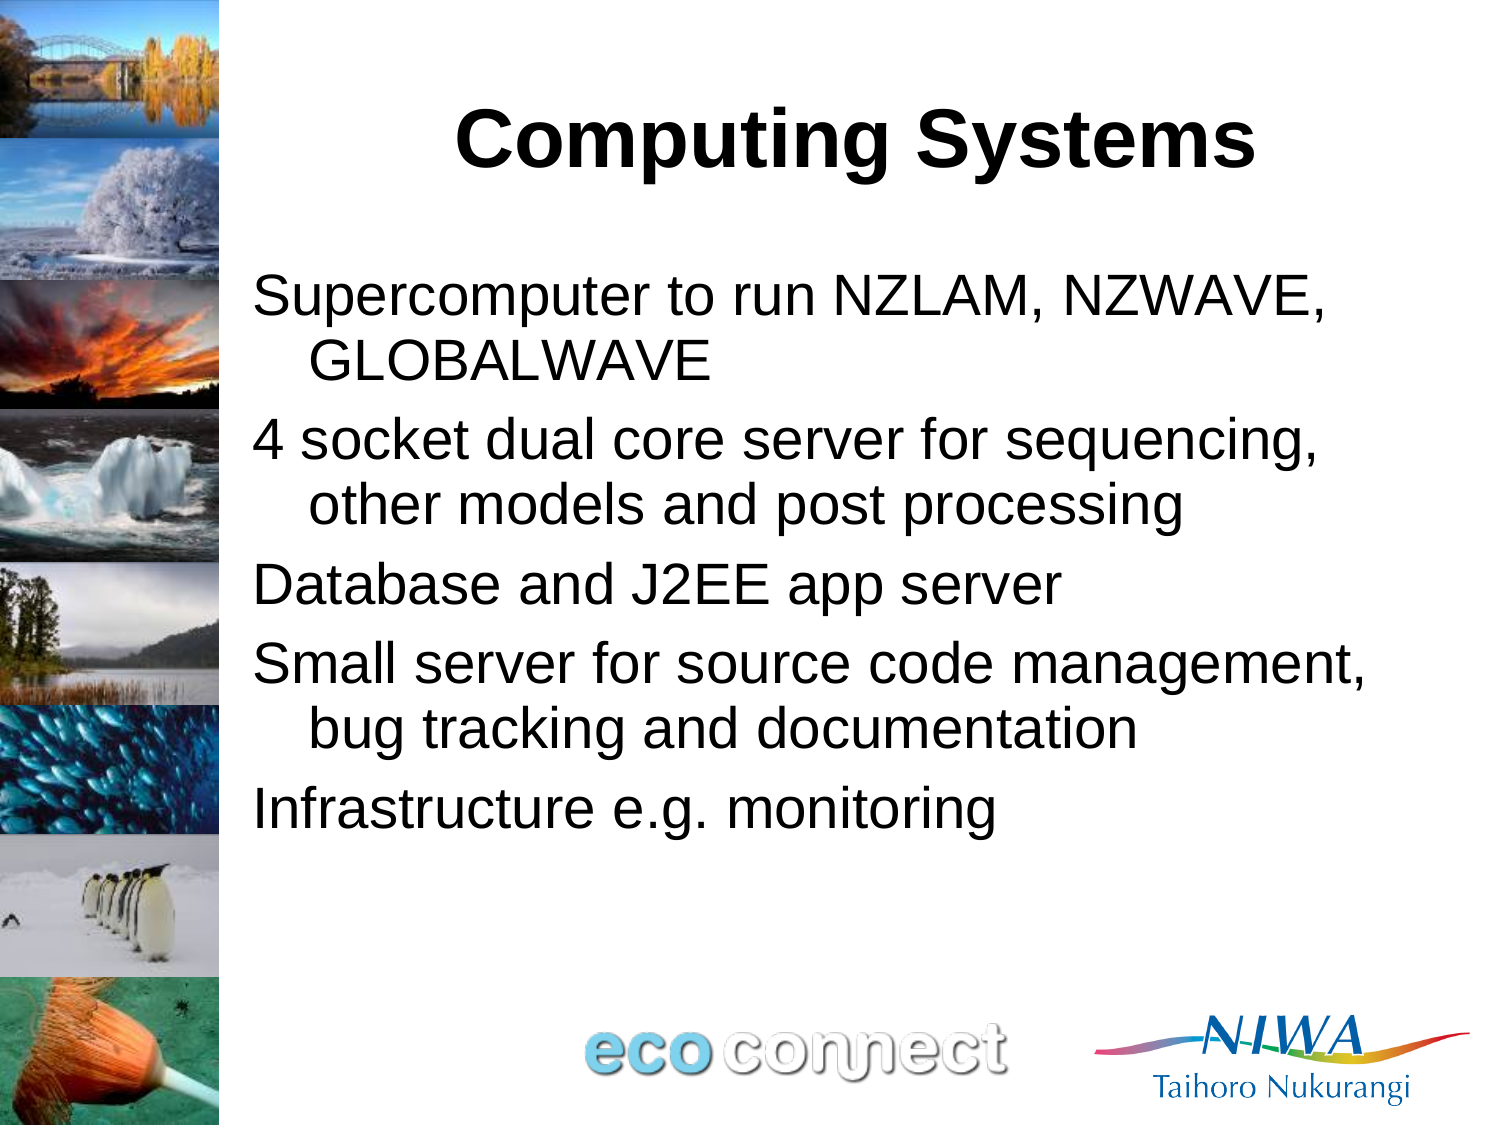

# Computing Systems
Supercomputer to run NZLAM, NZWAVE, GLOBALWAVE
4 socket dual core server for sequencing, other models and post processing
Database and J2EE app server
Small server for source code management, bug tracking and documentation
Infrastructure e.g. monitoring